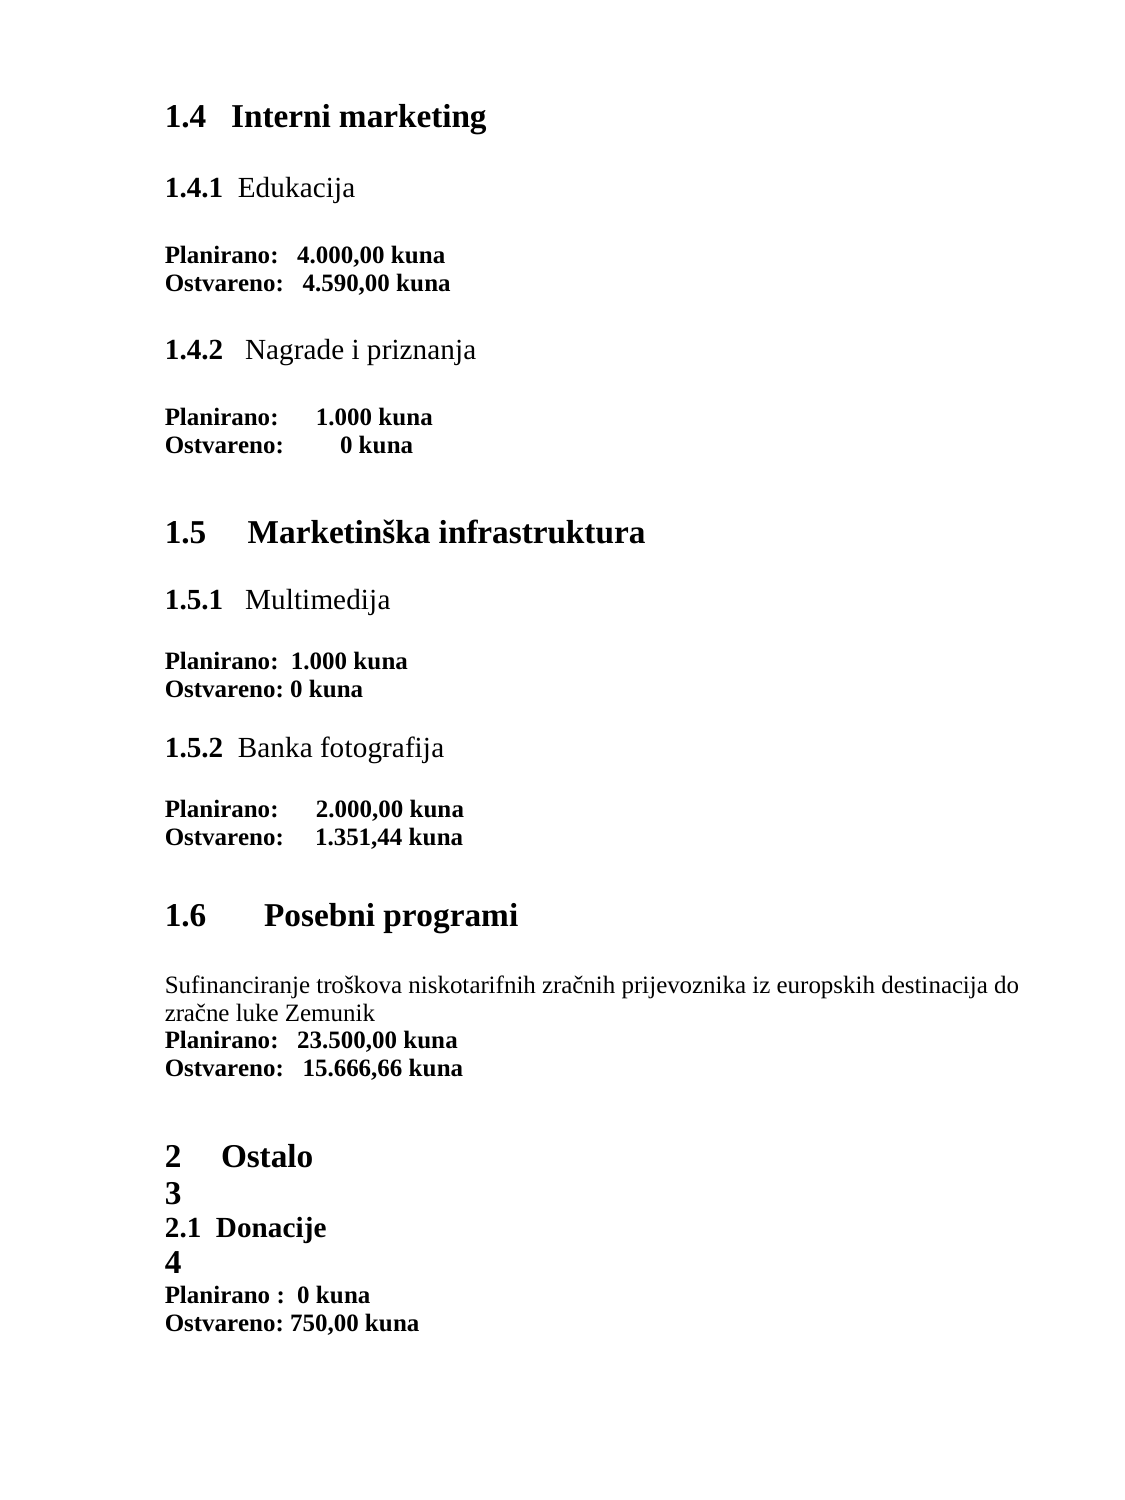

1.4 Interni marketing
1.4.1 Edukacija
Planirano: 4.000,00 kuna
Ostvareno: 4.590,00 kuna
1.4.2 Nagrade i priznanja
Planirano: 1.000 kuna
Ostvareno: 0 kuna
1.5 Marketinška infrastruktura
1.5.1 Multimedija
Planirano: 1.000 kuna
Ostvareno: 0 kuna
1.5.2 Banka fotografija
Planirano: 2.000,00 kuna
Ostvareno: 1.351,44 kuna
1.6 Posebni programi
Sufinanciranje troškova niskotarifnih zračnih prijevoznika iz europskih destinacija do zračne luke Zemunik
Planirano: 23.500,00 kuna
Ostvareno: 15.666,66 kuna
Ostalo
2.1 Donacije
Planirano : 0 kuna
Ostvareno: 750,00 kuna